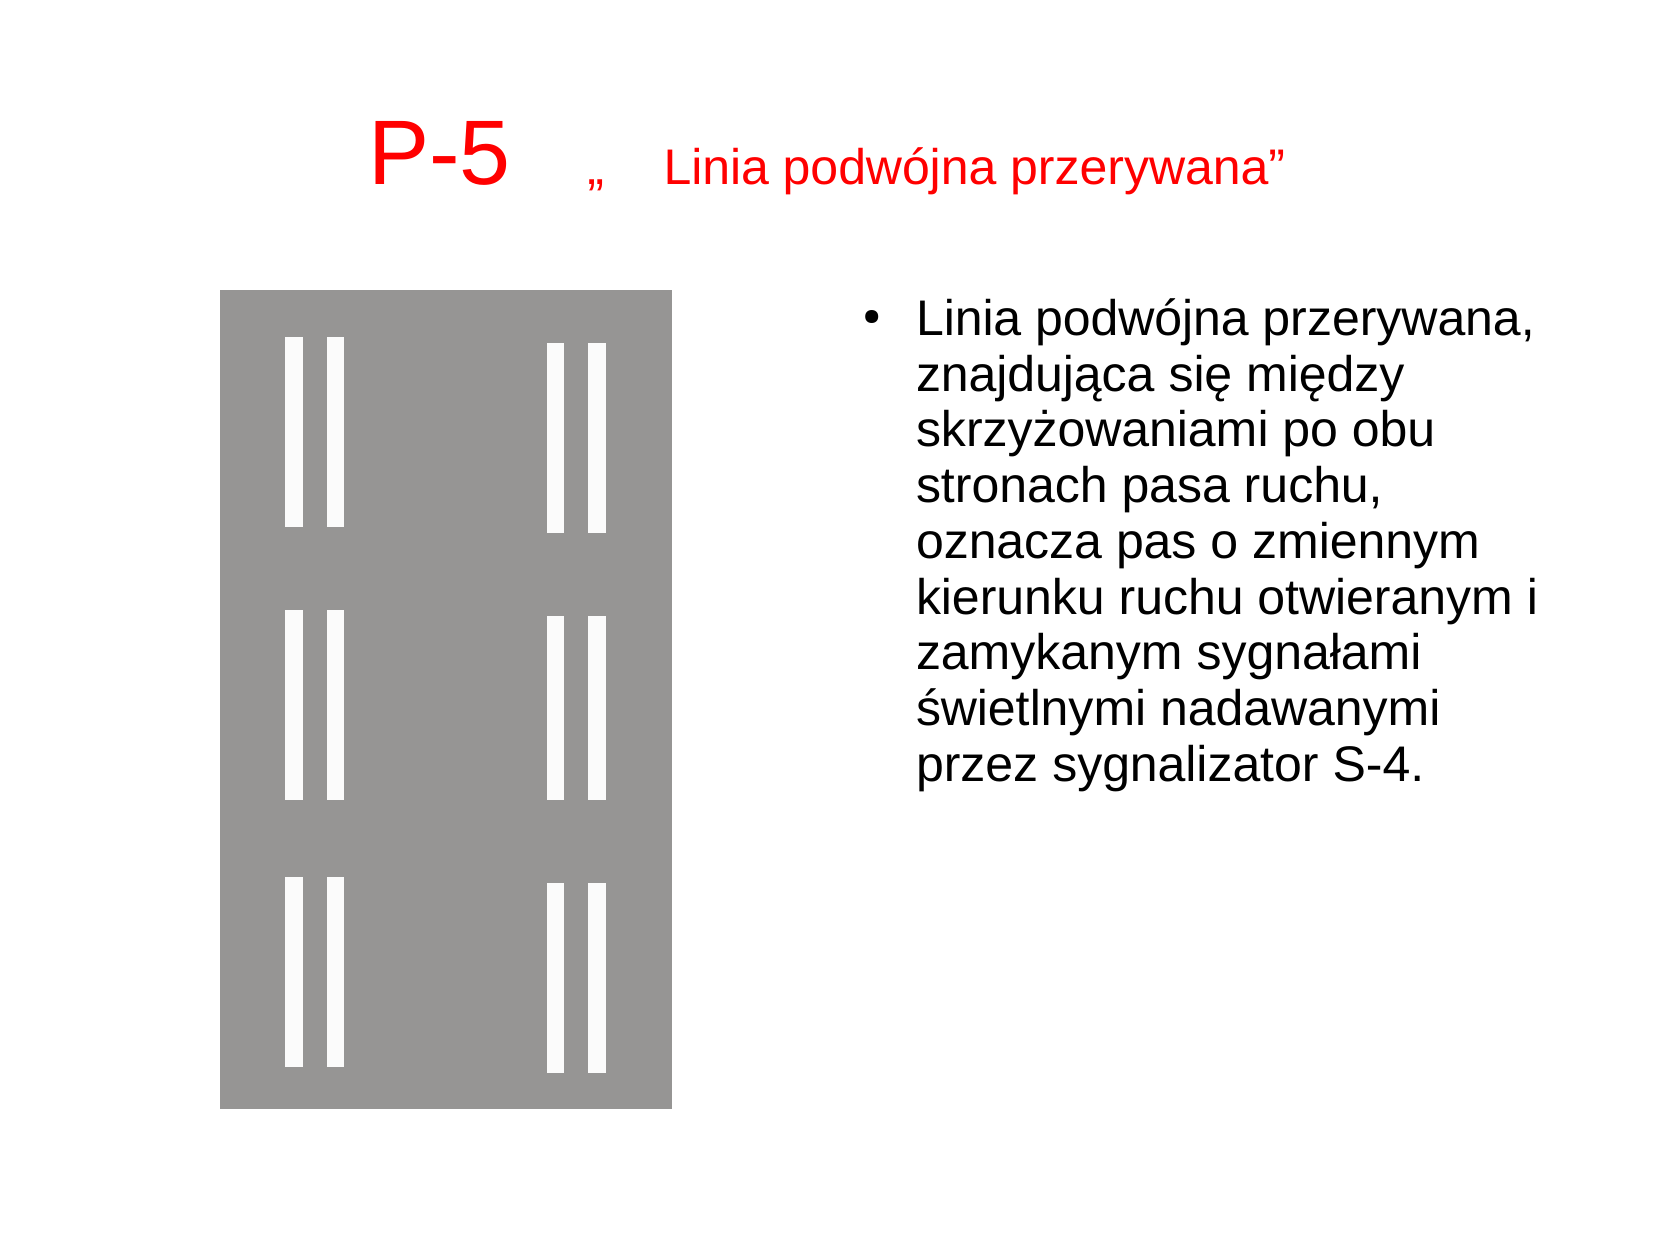

# P-5 „	Linia podwójna przerywana”
Linia podwójna przerywana, znajdująca się między skrzyżowaniami po obu stronach pasa ruchu, oznacza pas o zmiennym kierunku ruchu otwieranym i zamykanym sygnałami świetlnymi nadawanymi przez sygnalizator S-4.